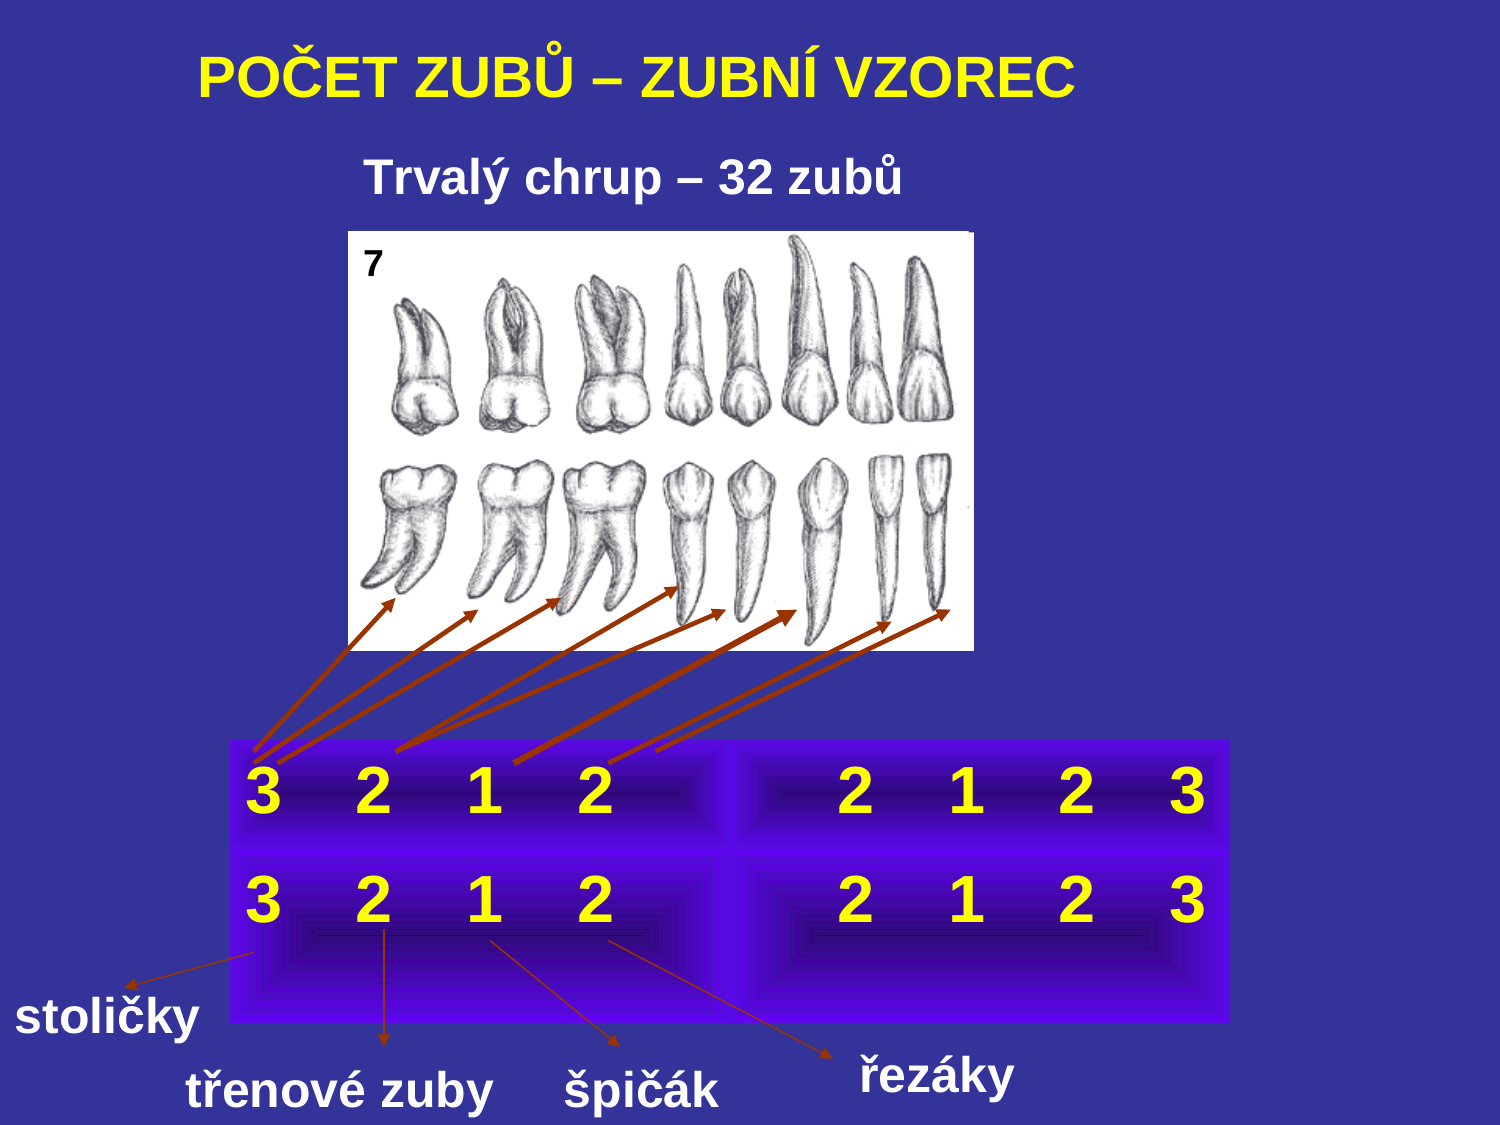

POČET ZUBŮ – ZUBNÍ VZOREC
Trvalý chrup – 32 zubů
7
| 3 2 1 2 | 2 1 2 3 |
| --- | --- |
| 3 2 1 2 | 2 1 2 3 |
stoličky
řezáky
třenové zuby
špičák